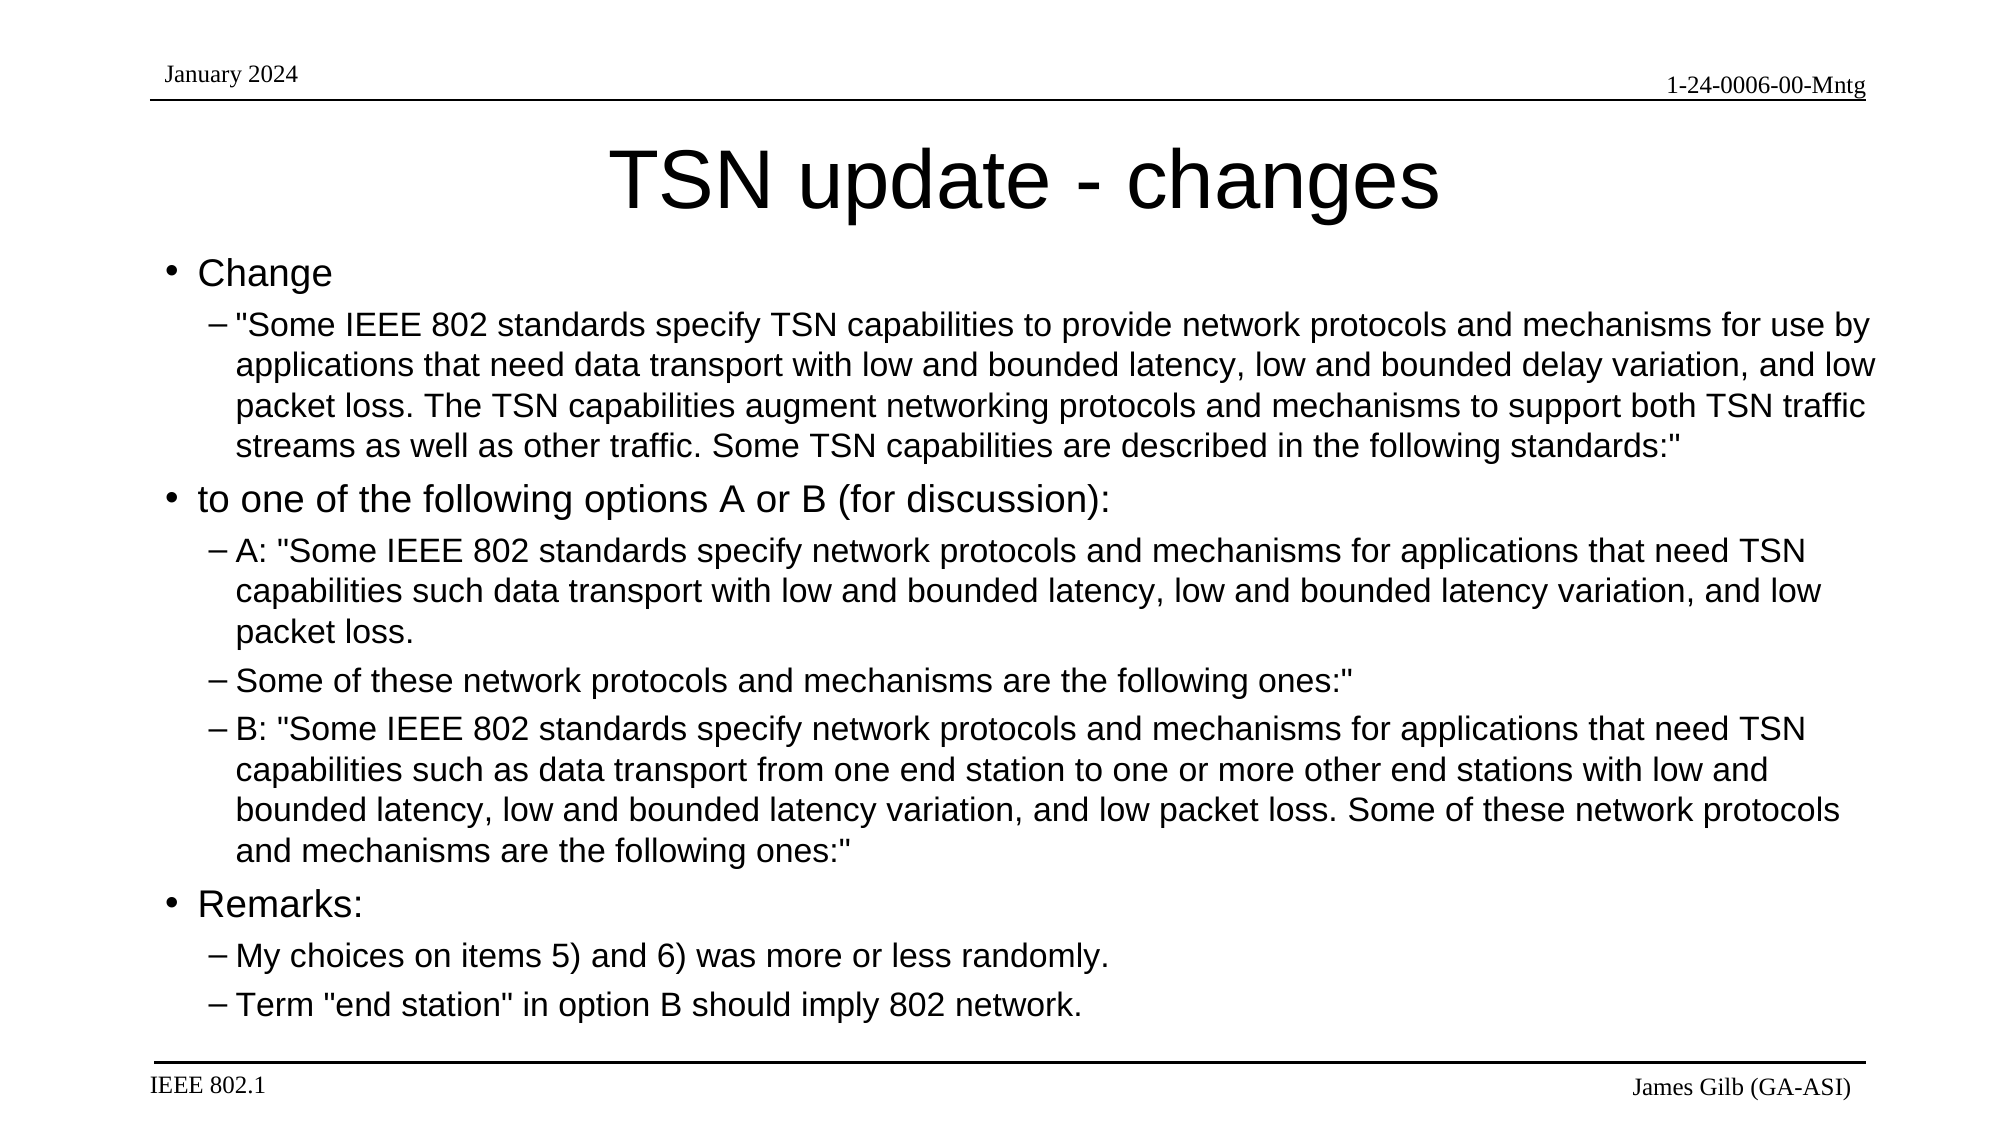

# TSN update - changes
Change
"Some IEEE 802 standards specify TSN capabilities to provide network protocols and mechanisms for use by applications that need data transport with low and bounded latency, low and bounded delay variation, and low packet loss. The TSN capabilities augment networking protocols and mechanisms to support both TSN traffic streams as well as other traffic. Some TSN capabilities are described in the following standards:"
to one of the following options A or B (for discussion):
A: "Some IEEE 802 standards specify network protocols and mechanisms for applications that need TSN capabilities such data transport with low and bounded latency, low and bounded latency variation, and low packet loss.
Some of these network protocols and mechanisms are the following ones:"
B: "Some IEEE 802 standards specify network protocols and mechanisms for applications that need TSN capabilities such as data transport from one end station to one or more other end stations with low and bounded latency, low and bounded latency variation, and low packet loss. Some of these network protocols and mechanisms are the following ones:"
Remarks:
My choices on items 5) and 6) was more or less randomly.
Term "end station" in option B should imply 802 network.